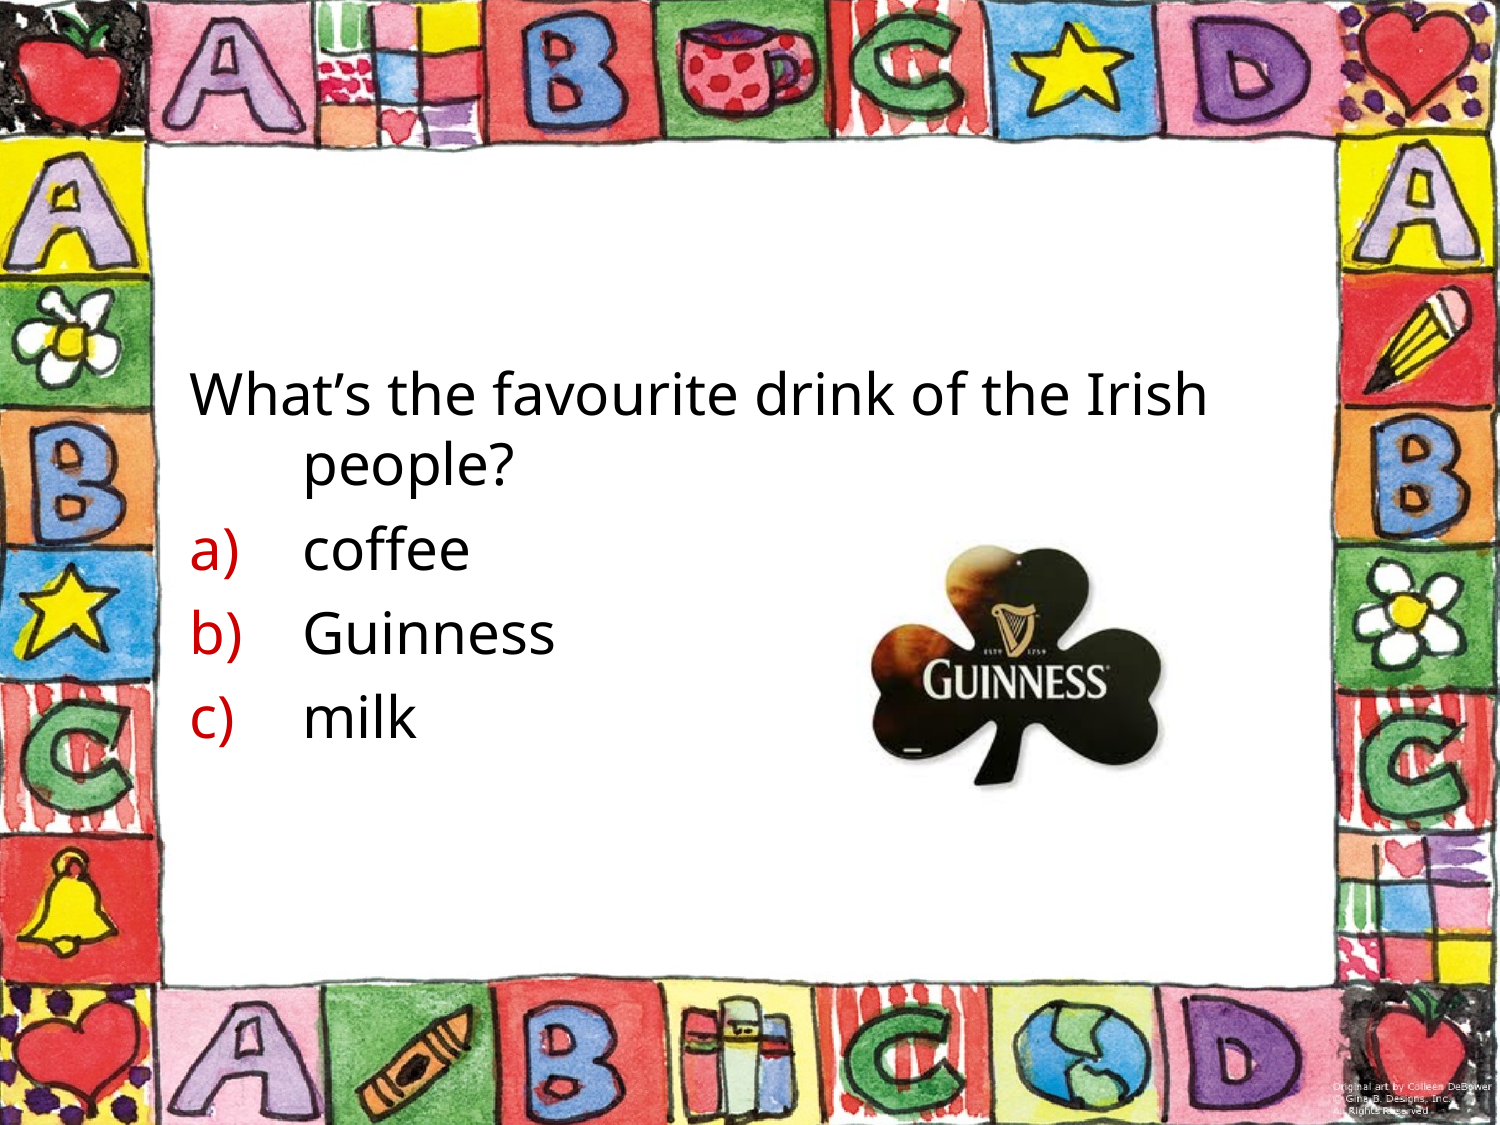

#
What’s the favourite drink of the Irish people?
coffee
Guinness
milk